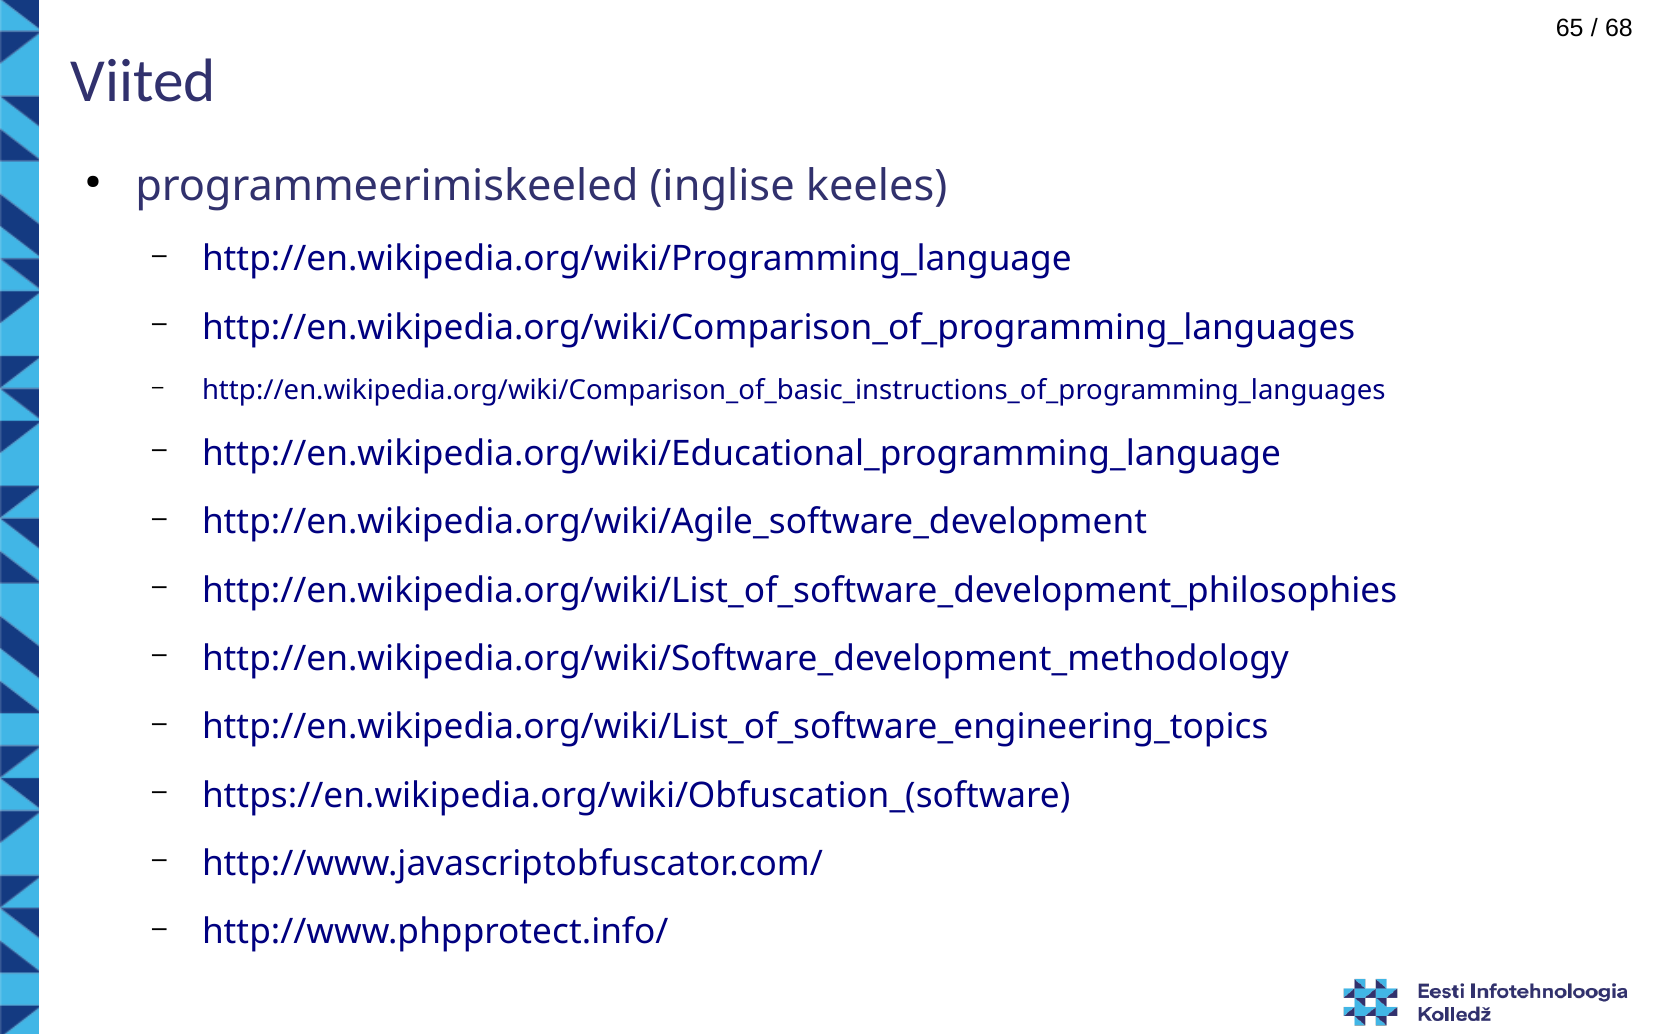

# Viited
programmeerimiskeeled (inglise keeles)
http://en.wikipedia.org/wiki/Programming_language
http://en.wikipedia.org/wiki/Comparison_of_programming_languages
http://en.wikipedia.org/wiki/Comparison_of_basic_instructions_of_programming_languages
http://en.wikipedia.org/wiki/Educational_programming_language
http://en.wikipedia.org/wiki/Agile_software_development
http://en.wikipedia.org/wiki/List_of_software_development_philosophies
http://en.wikipedia.org/wiki/Software_development_methodology
http://en.wikipedia.org/wiki/List_of_software_engineering_topics
https://en.wikipedia.org/wiki/Obfuscation_(software)
http://www.javascriptobfuscator.com/
http://www.phpprotect.info/